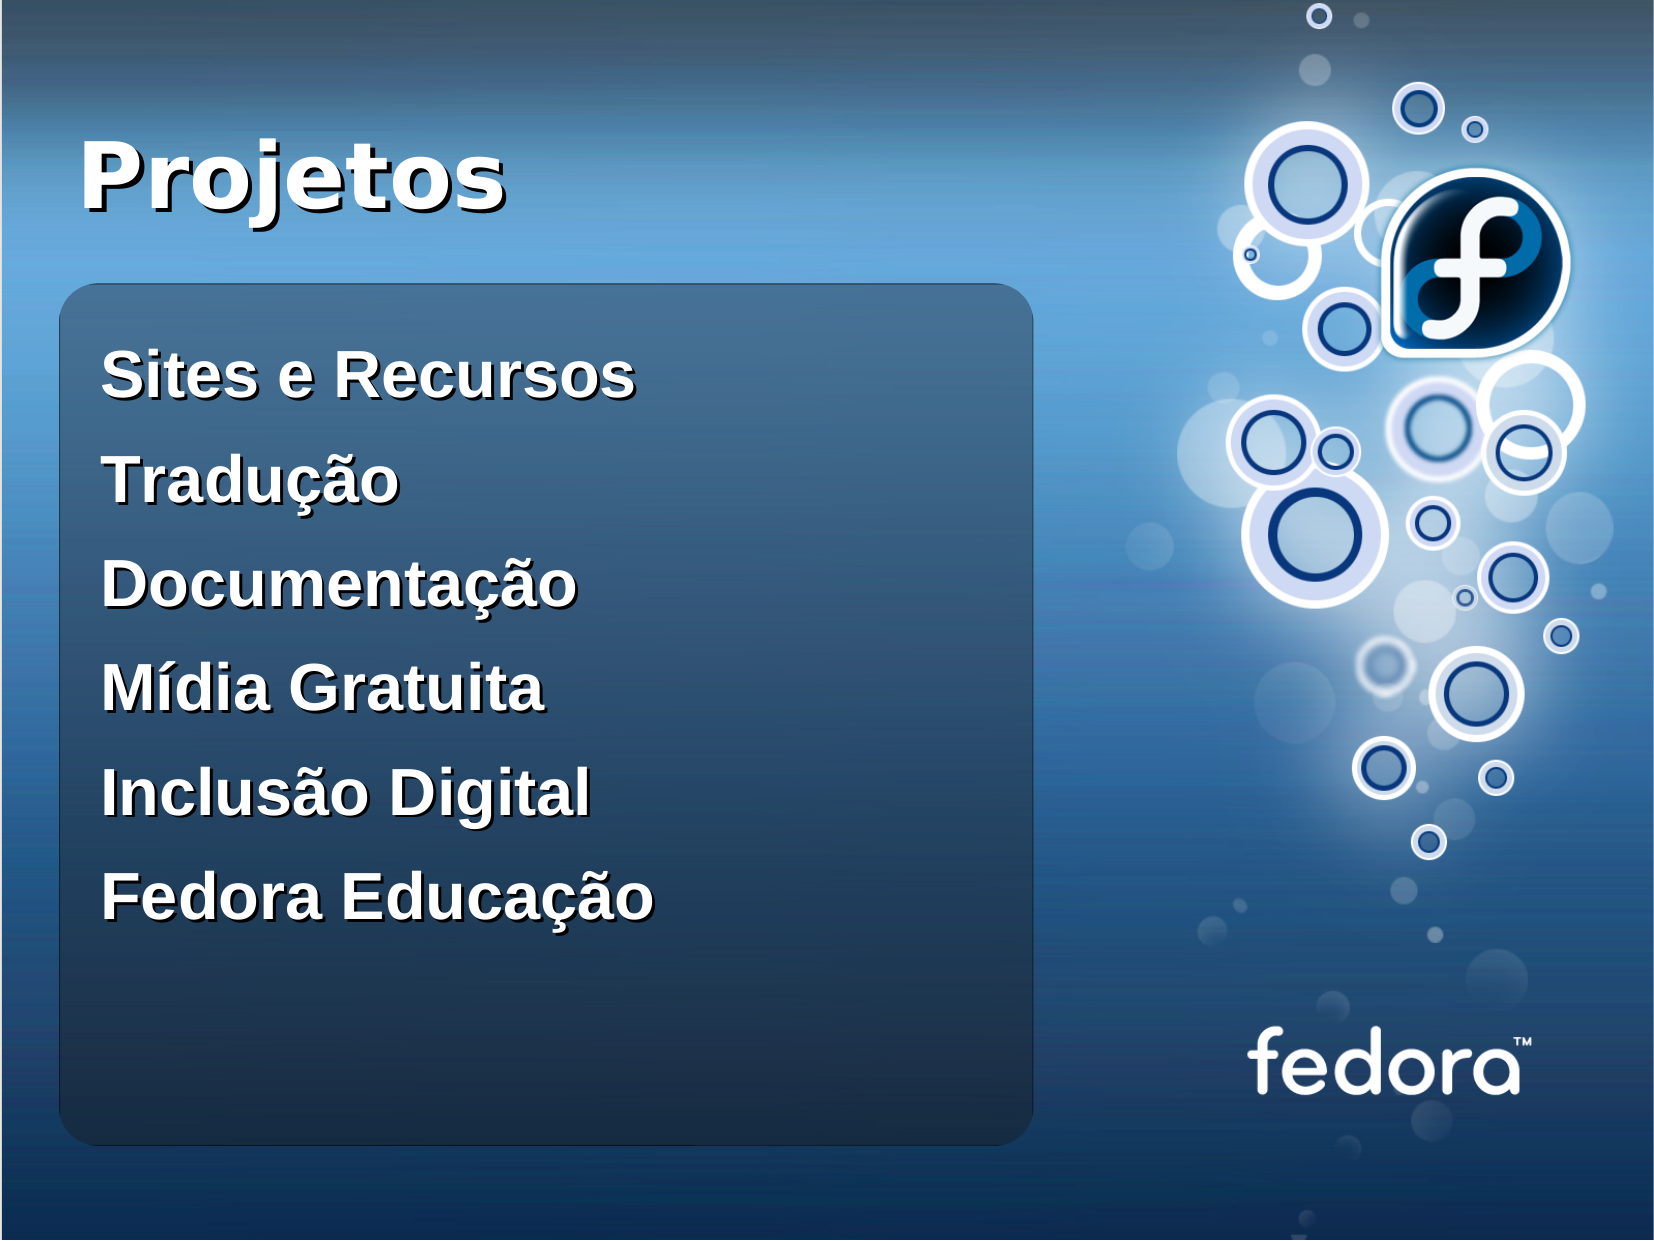

# Projetos
Sites e Recursos
Tradução
Documentação
Mídia Gratuita
Inclusão Digital
Fedora Educação